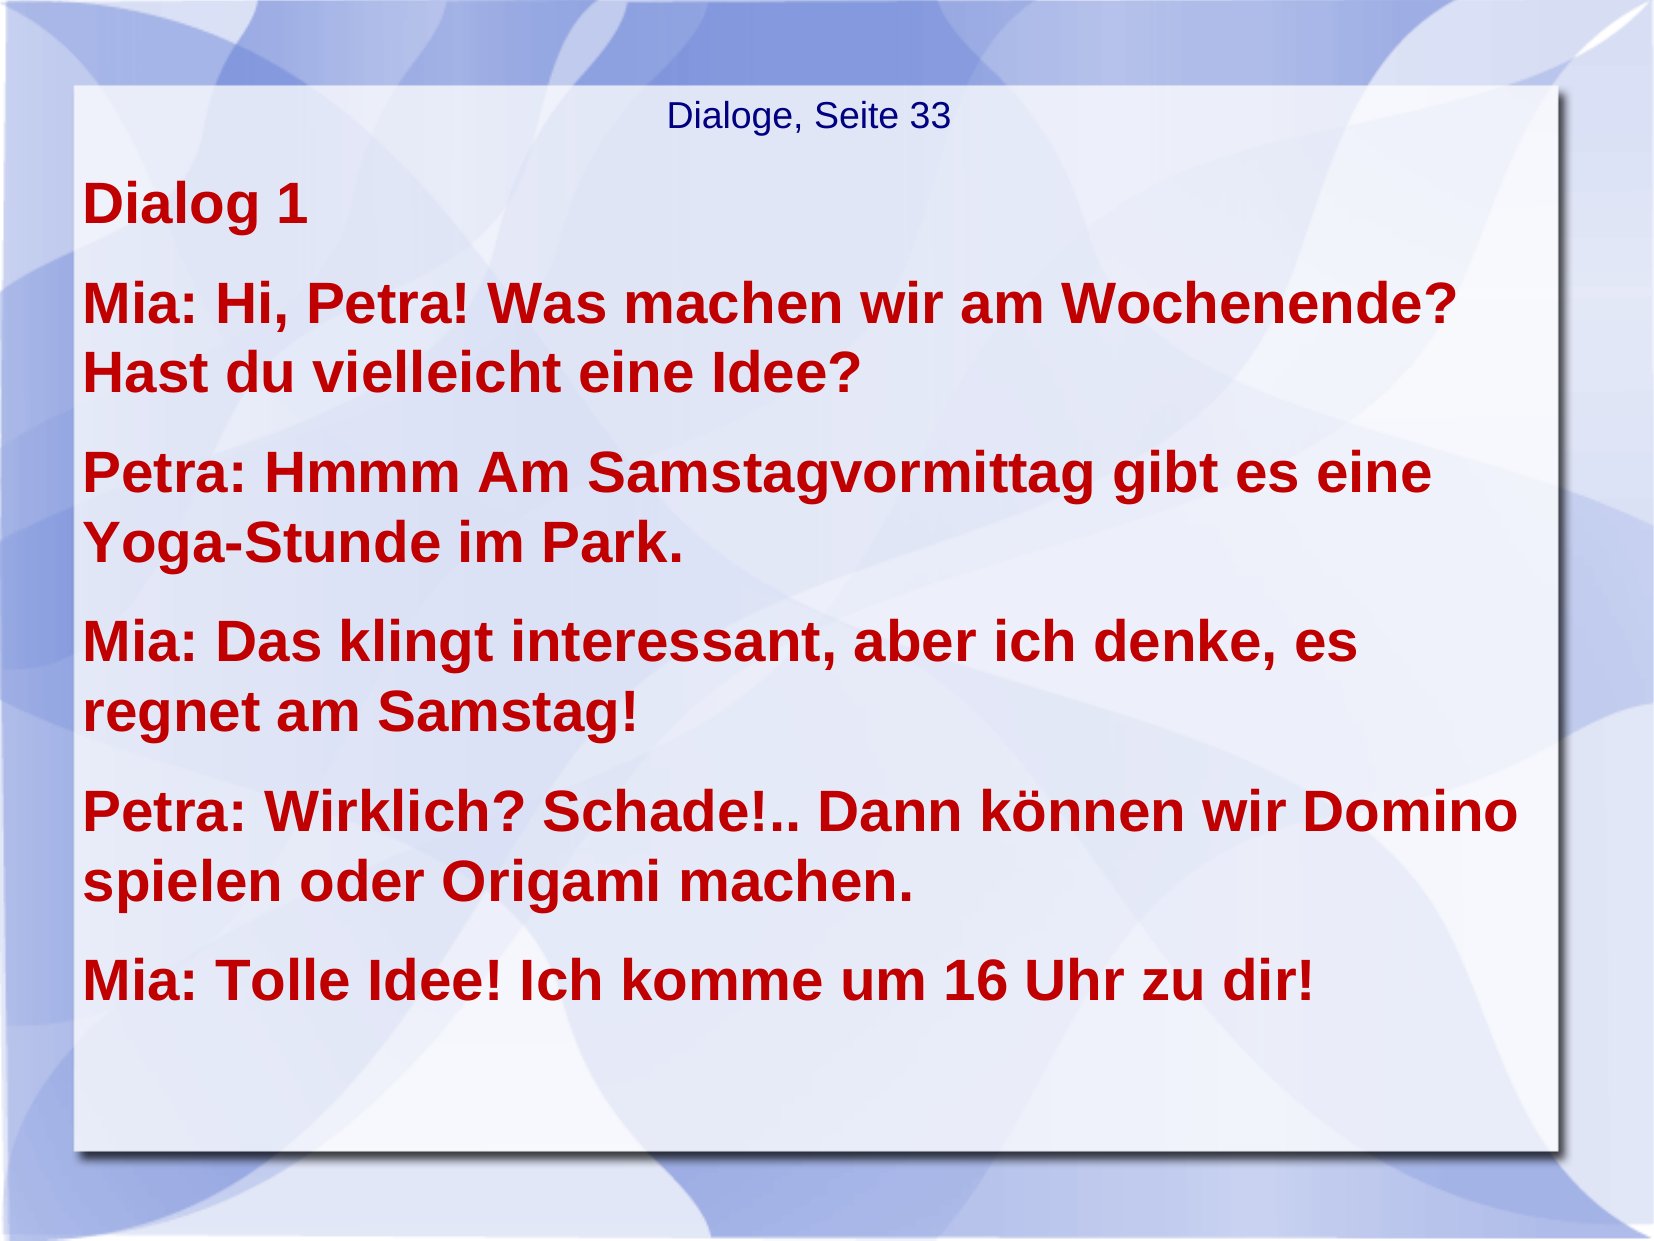

# Dialoge, Seite 33
Dialog 1
Mia: Hi, Petra! Was machen wir am Wochenende? Hast du vielleicht eine Idee?
Petra: Hmmm Am Samstagvormittag gibt es eine Yoga-Stunde im Park.
Mia: Das klingt interessant, aber ich denke, es regnet am Samstag!
Petra: Wirklich? Schade!.. Dann können wir Domino spielen oder Origami machen.
Mia: Tolle Idee! Ich komme um 16 Uhr zu dir!